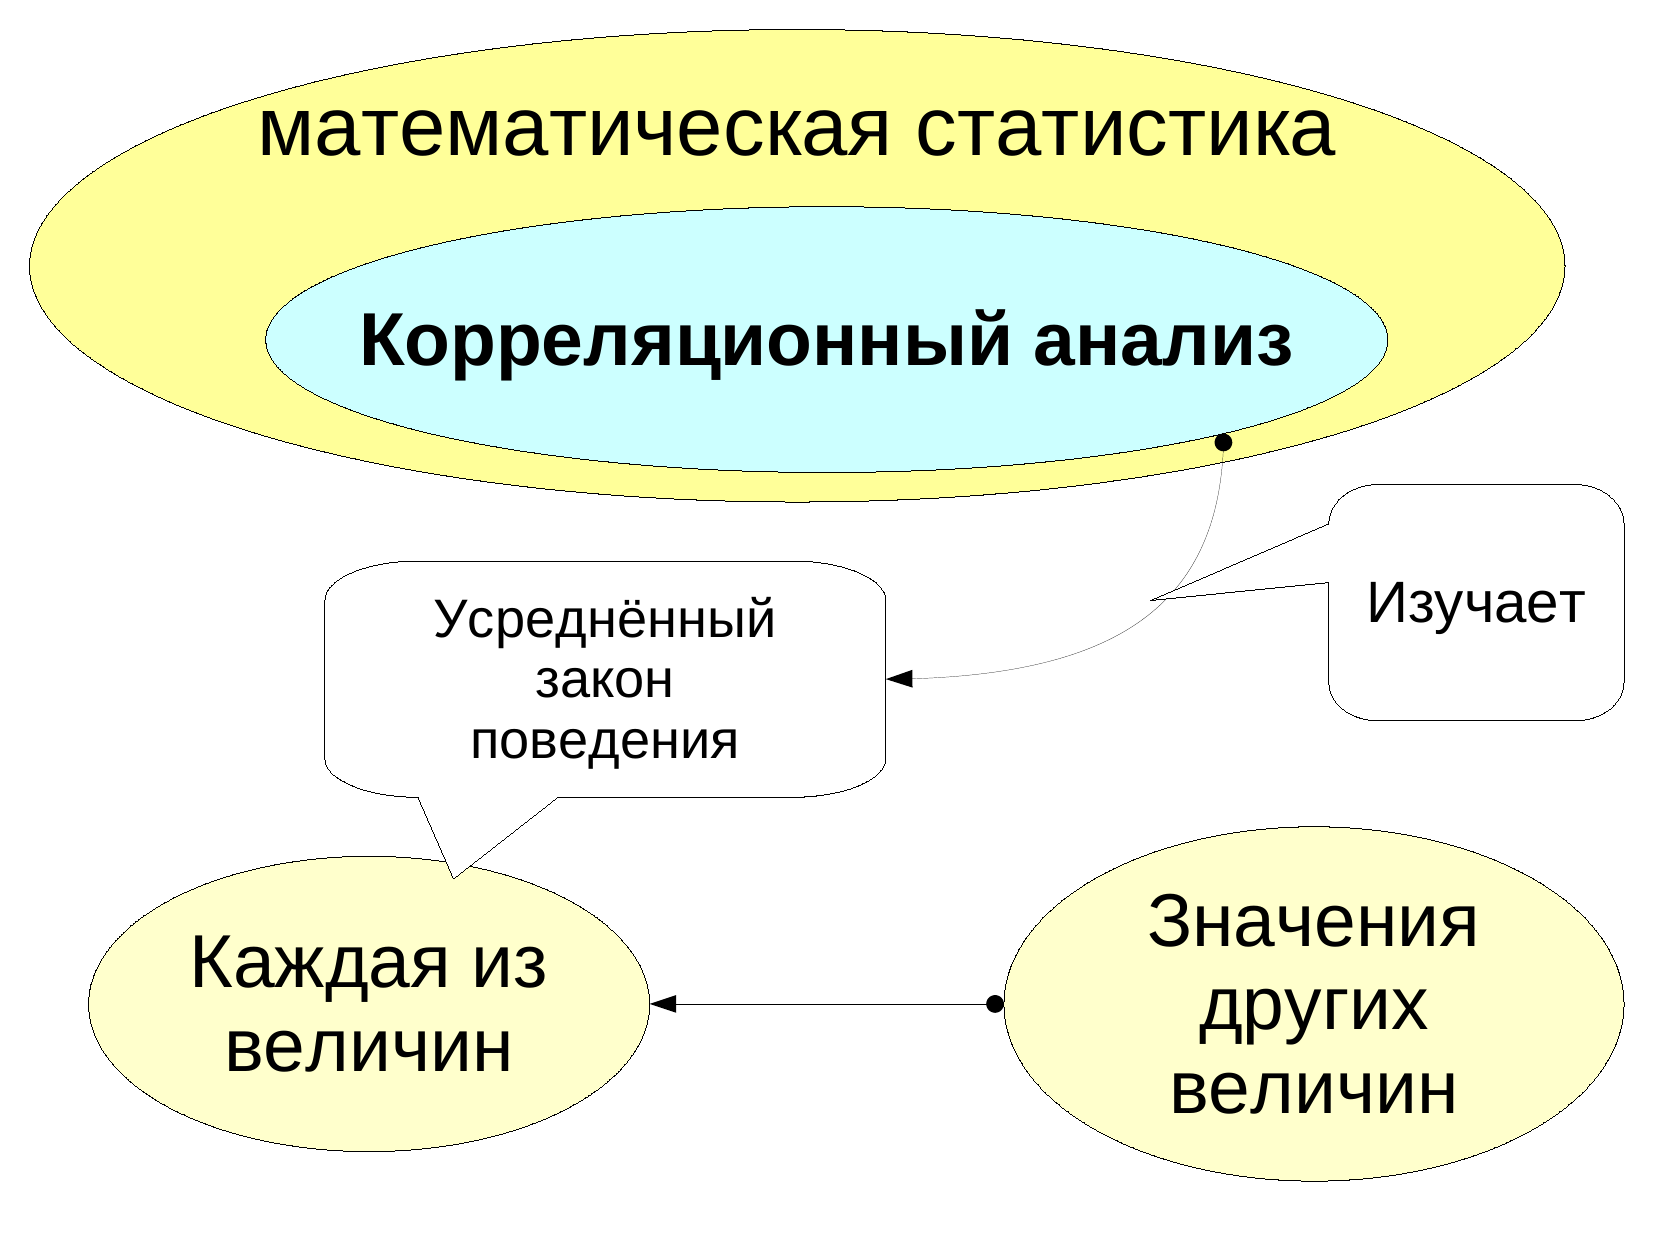

математическая статистика
Корреляционный анализ
Изучает
Усреднённый
закон
поведения
Значения
других
величин
Каждая из
величин